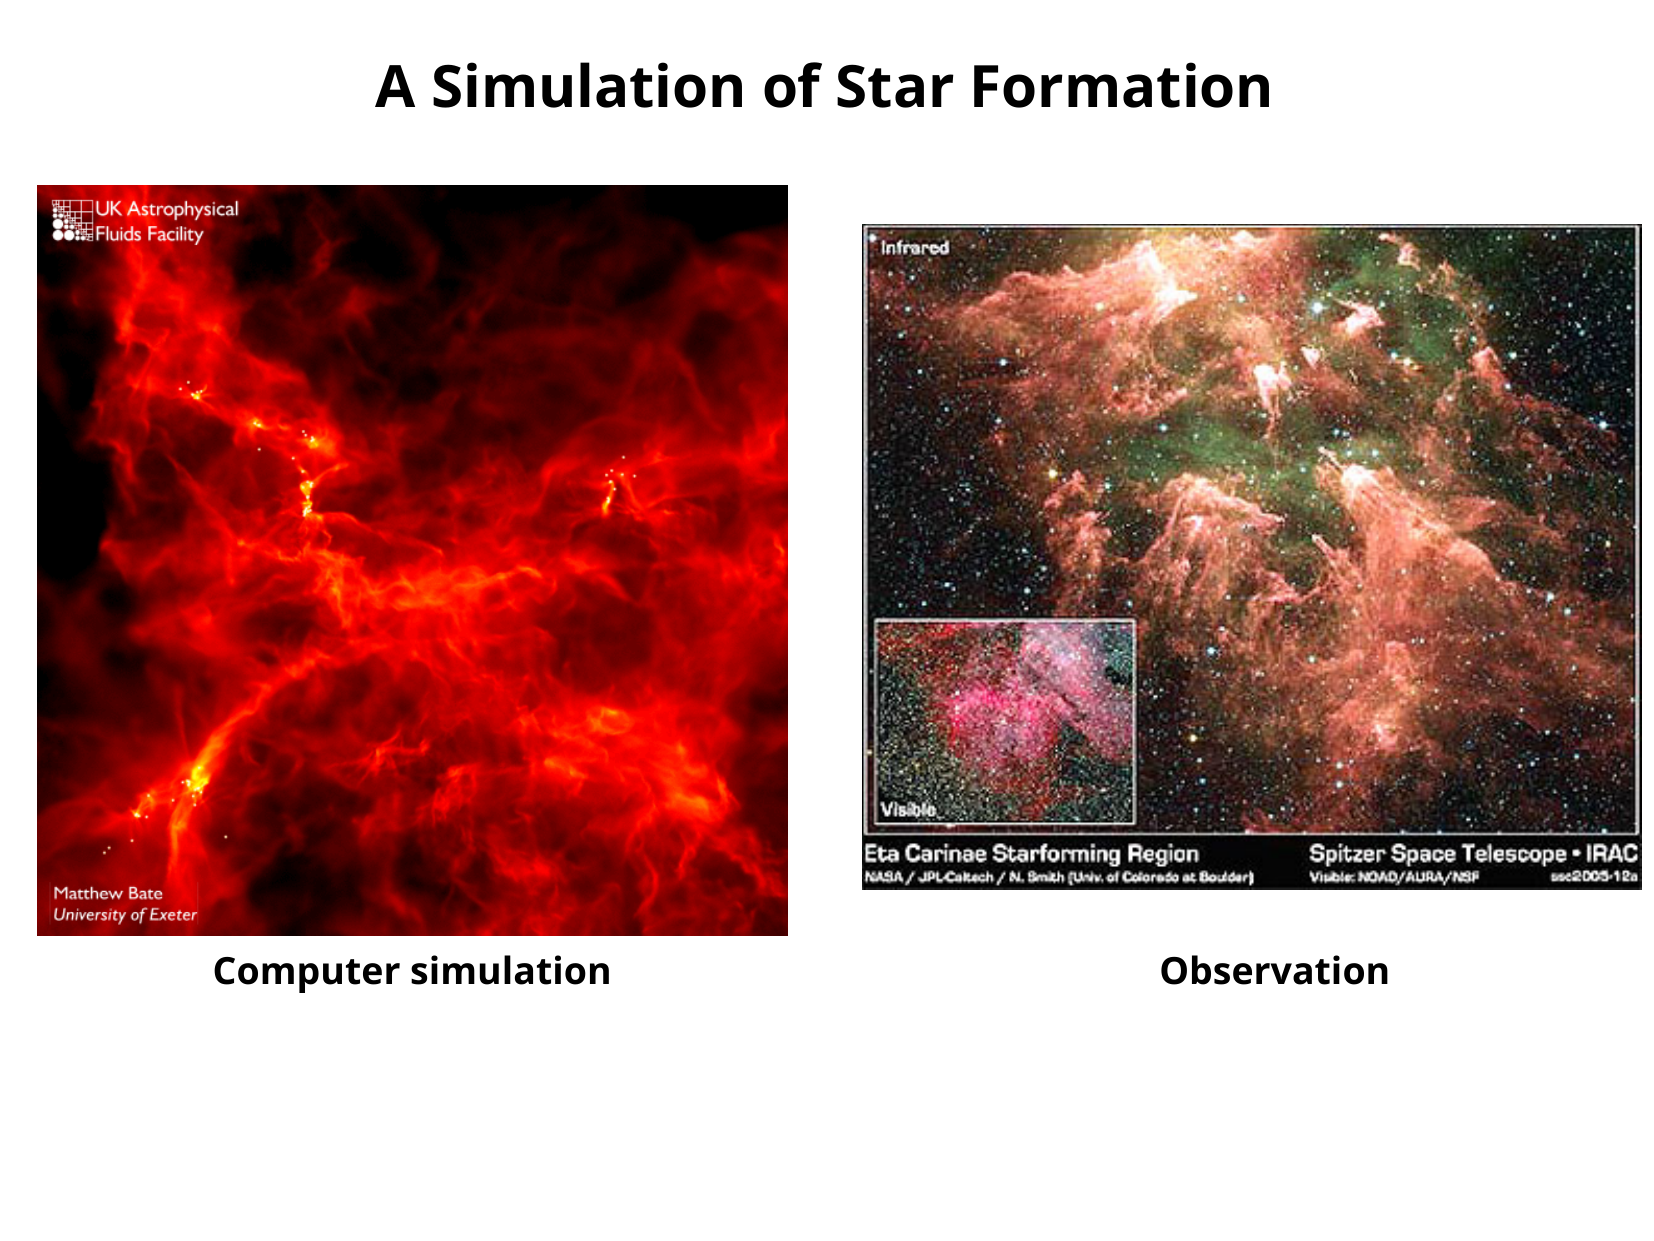

A Simulation of Star Formation
Computer simulation
Observation